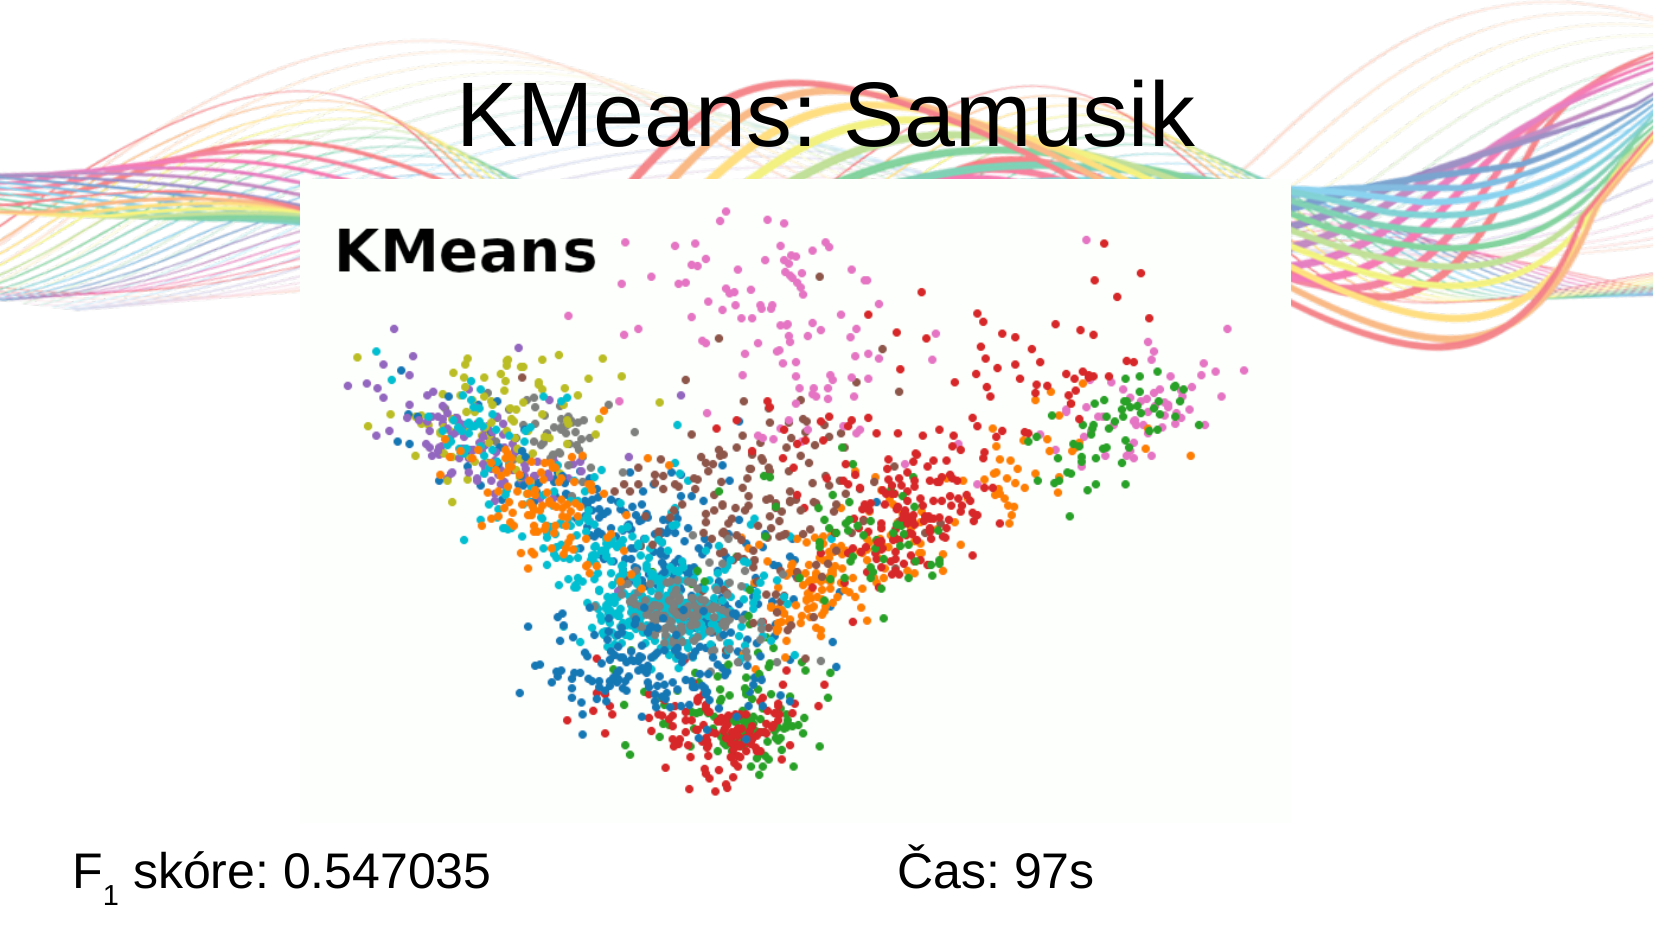

# KMeans: Samusik
F1 skóre: 0.547035						Čas: 97s